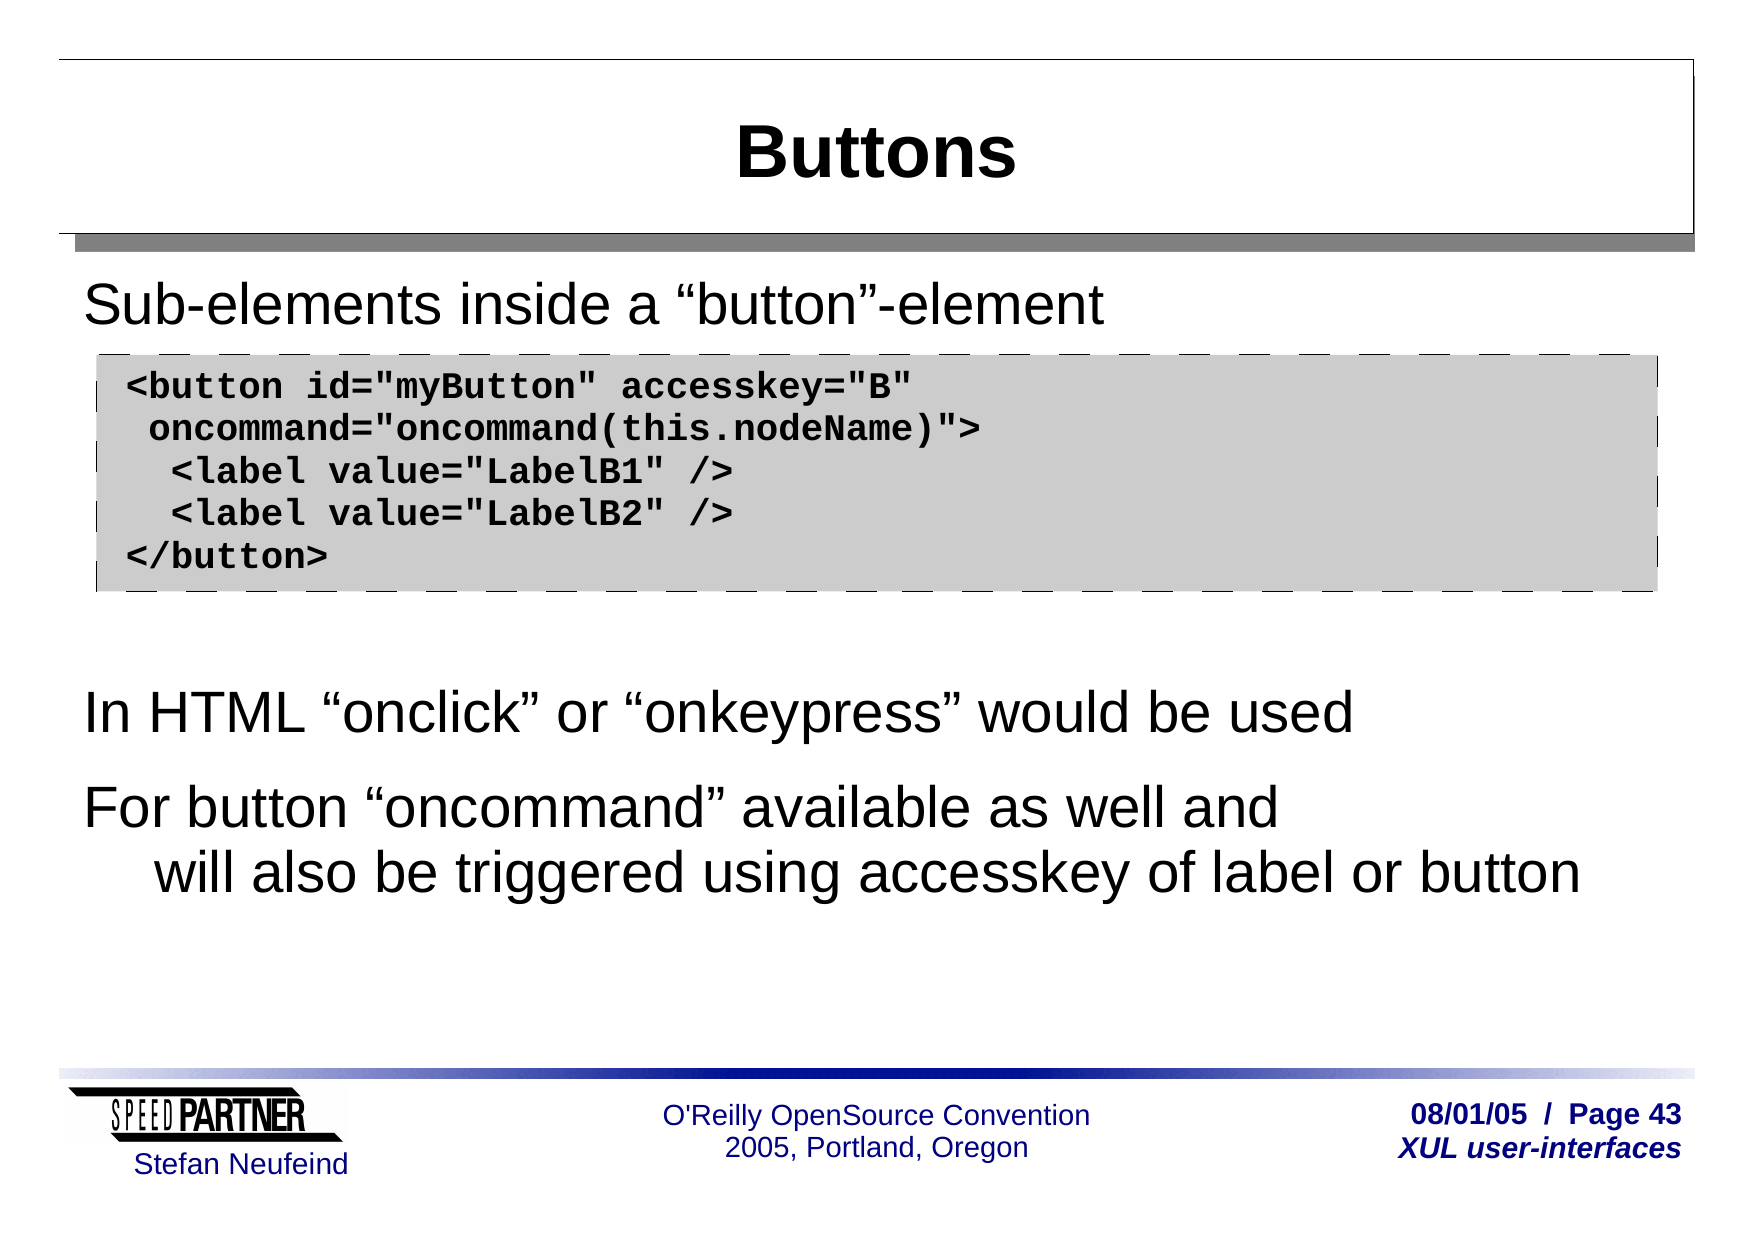

# Buttons
Sub-elements inside a “button”-element
<button id="myButton" accesskey="B"
 oncommand="oncommand(this.nodeName)">
 <label value="LabelB1" />
 <label value="LabelB2" />
</button>
In HTML “onclick” or “onkeypress” would be used
For button “oncommand” available as well and
will also be triggered using accesskey of label or button